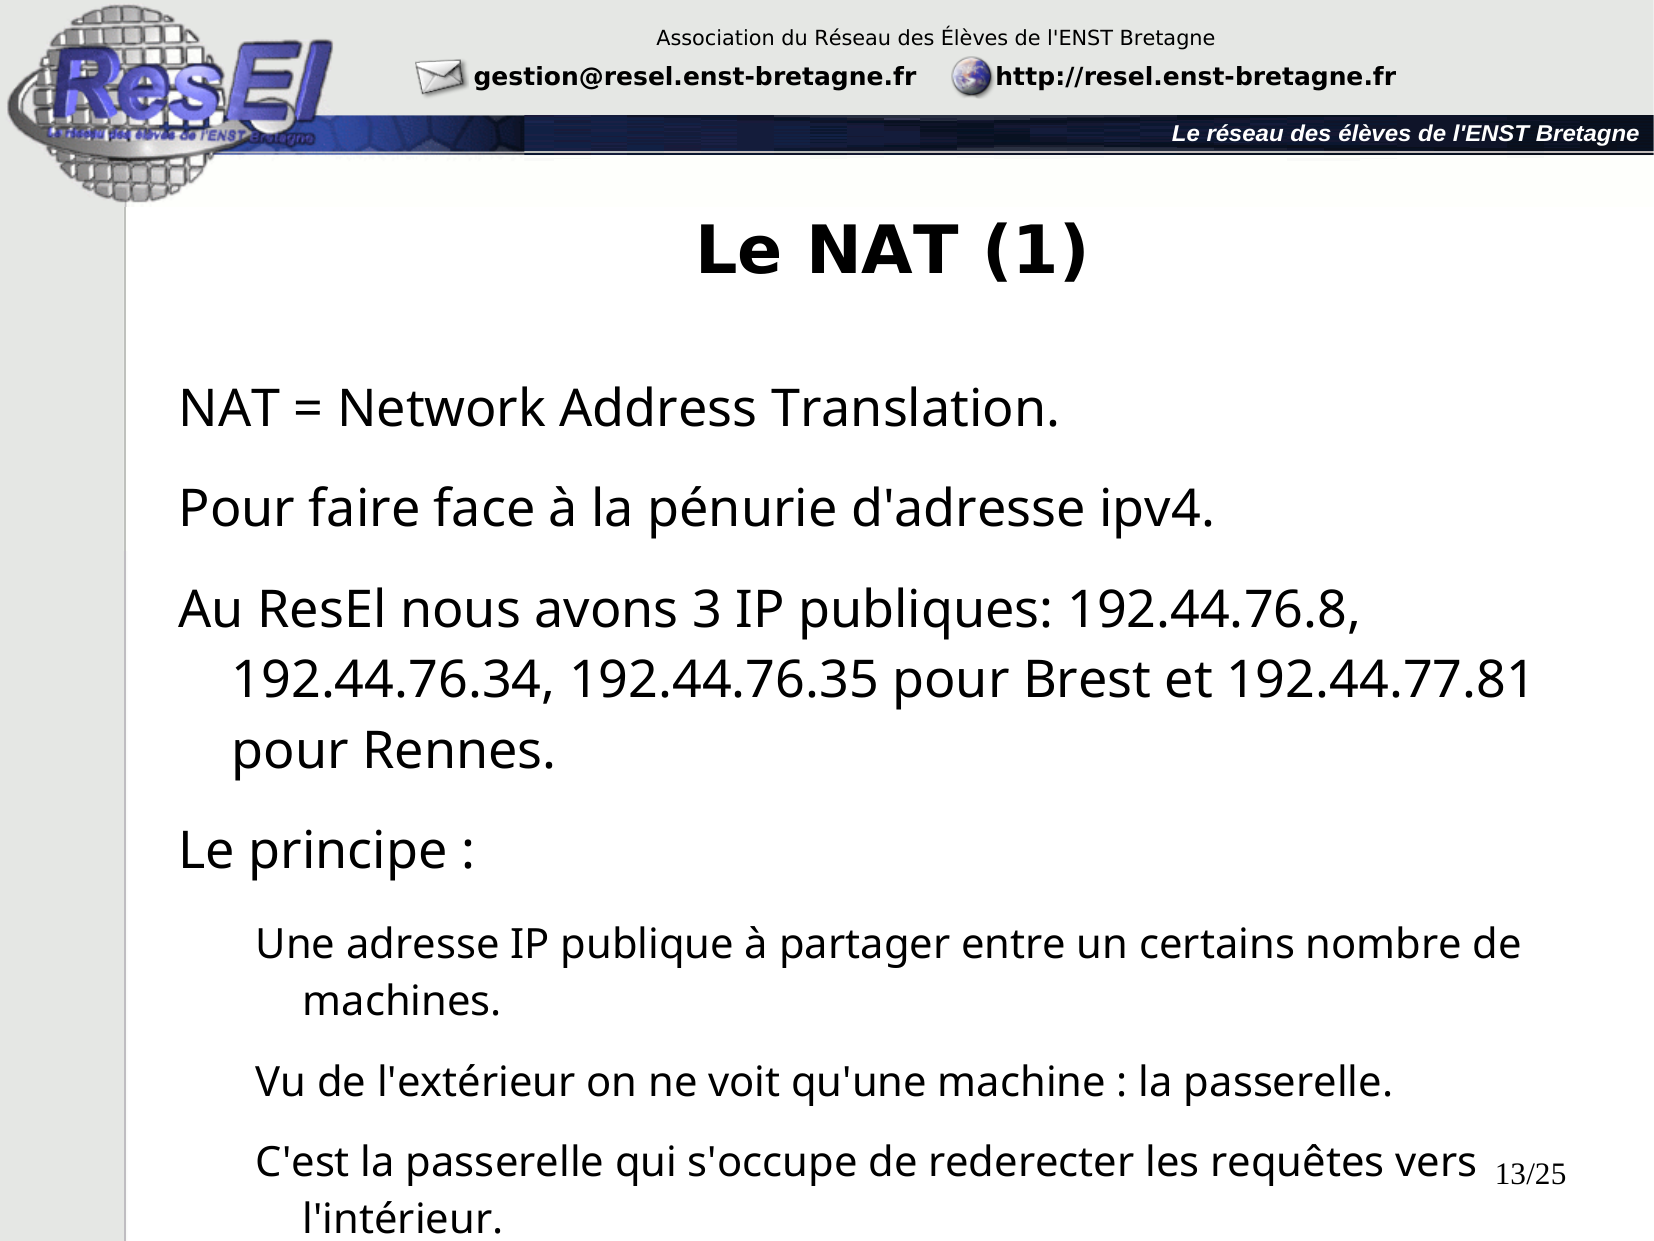

# Le NAT (1)
NAT = Network Address Translation.
Pour faire face à la pénurie d'adresse ipv4.
Au ResEl nous avons 3 IP publiques: 192.44.76.8, 192.44.76.34, 192.44.76.35 pour Brest et 192.44.77.81 pour Rennes.
Le principe :
Une adresse IP publique à partager entre un certains nombre de machines.
Vu de l'extérieur on ne voit qu'une machine : la passerelle.
C'est la passerelle qui s'occupe de rederecter les requêtes vers l'intérieur.